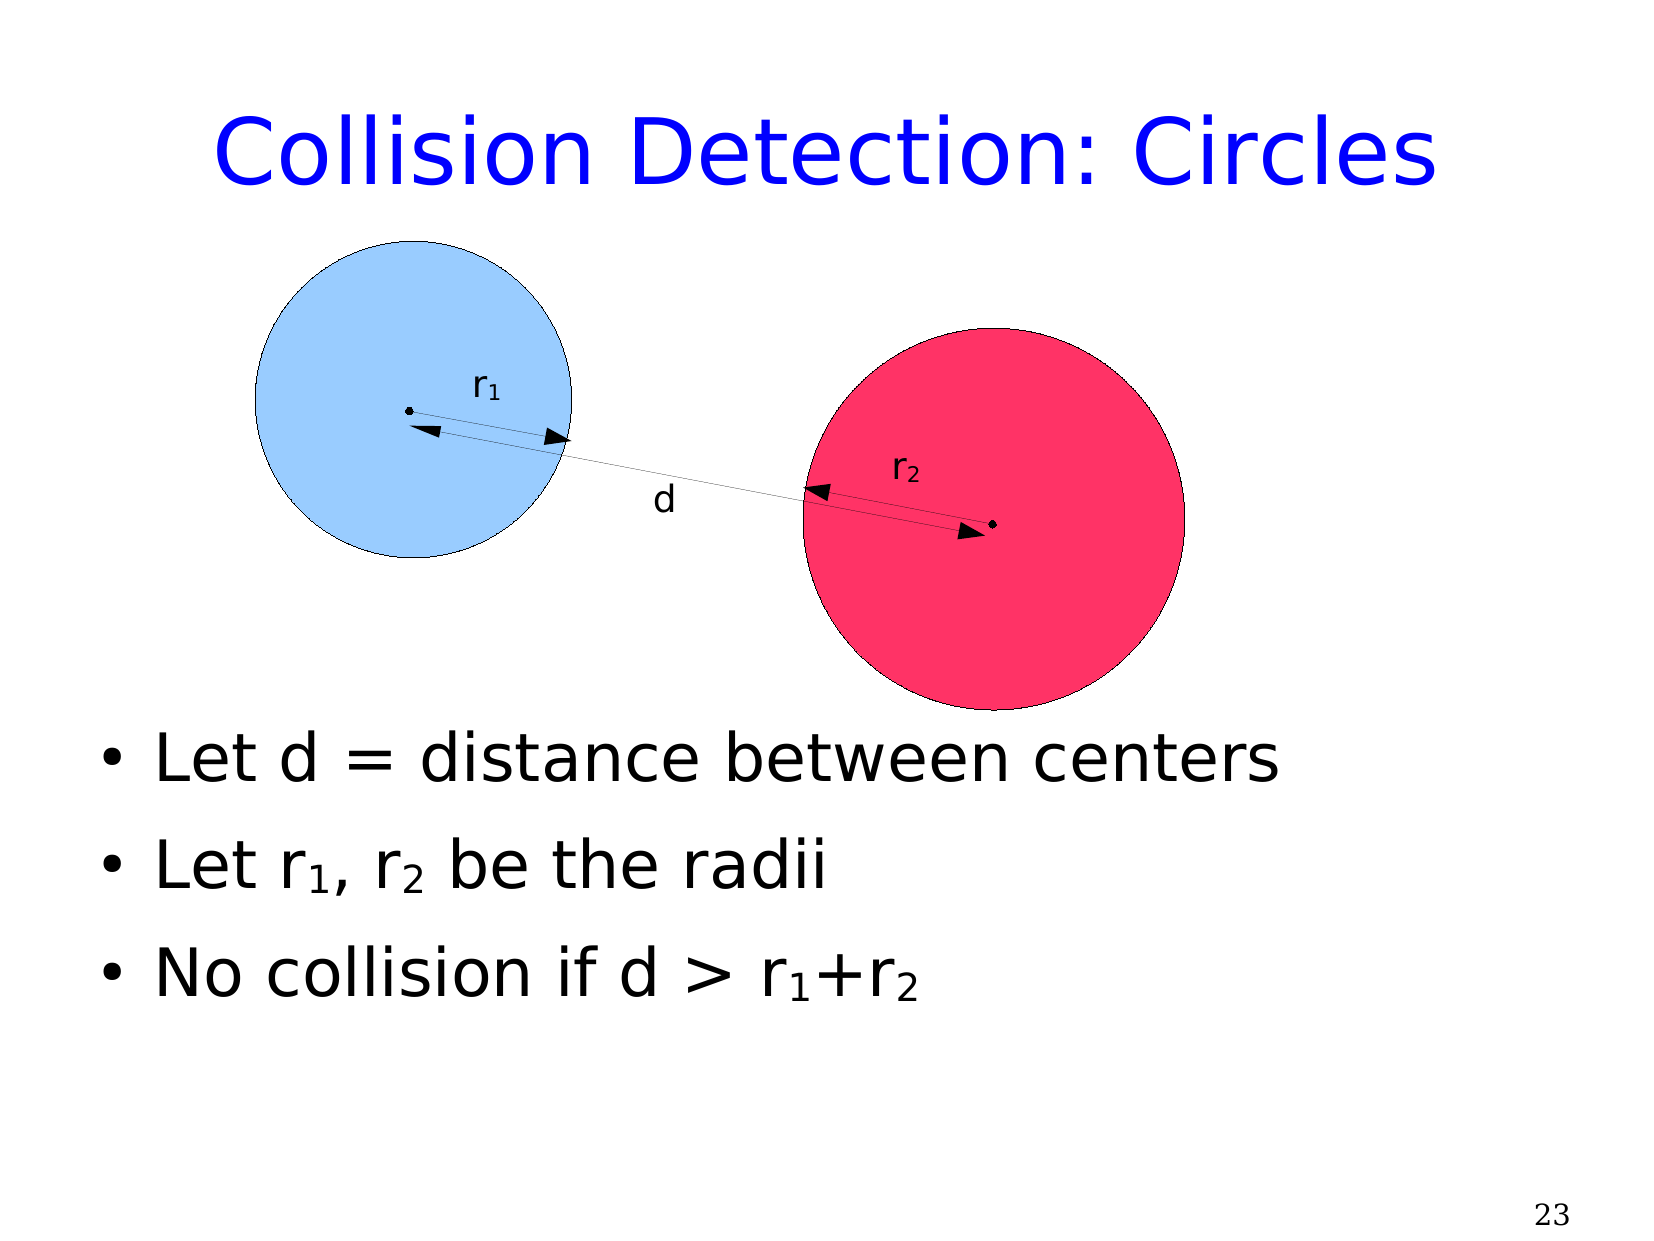

# Collision Detection: Circles
Let d = distance between centers
Let r1, r2 be the radii
No collision if d > r1+r2
r1
r2
d
23